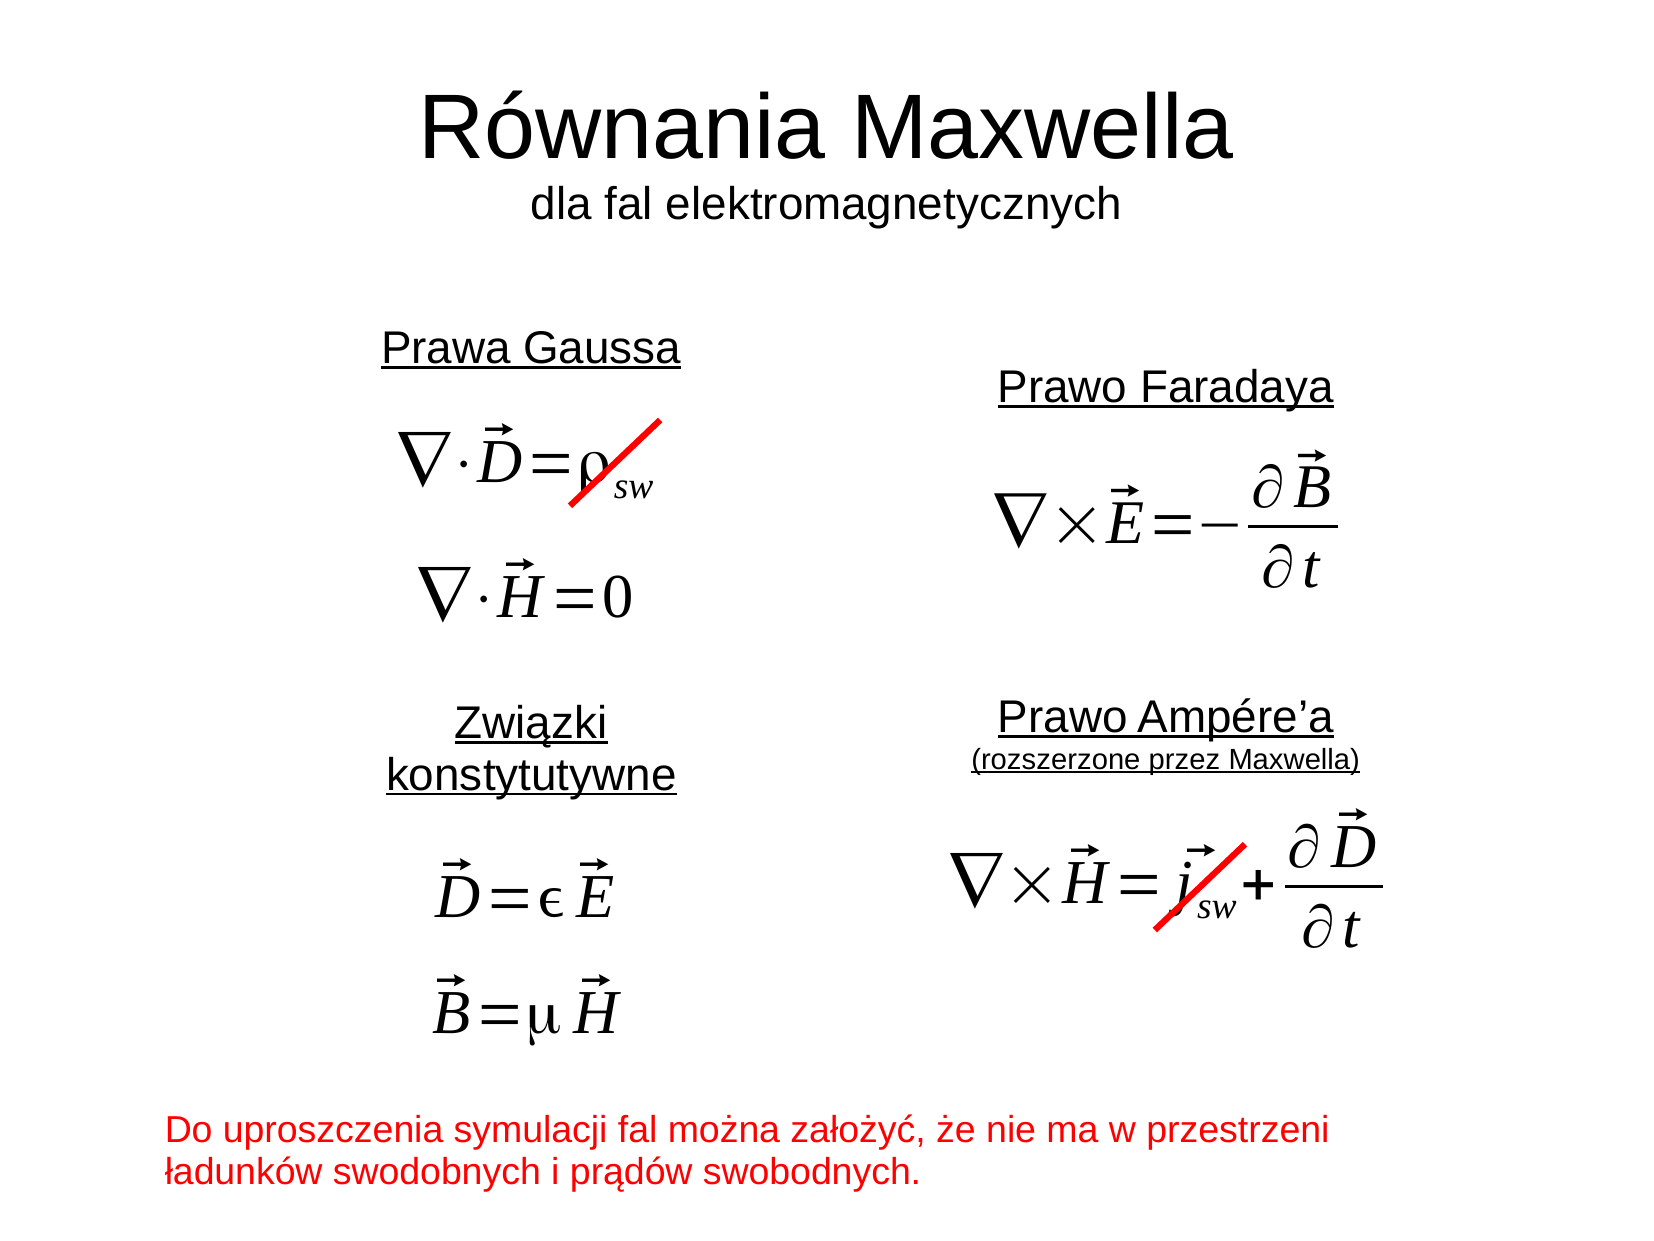

# Równania Maxwella dla fal elektromagnetycznych
Prawa Gaussa
Prawo Faradaya
Prawo Ampére’a
(rozszerzone przez Maxwella)
Związki konstytutywne
Do uproszczenia symulacji fal można założyć, że nie ma w przestrzeni ładunków swodobnych i prądów swobodnych.